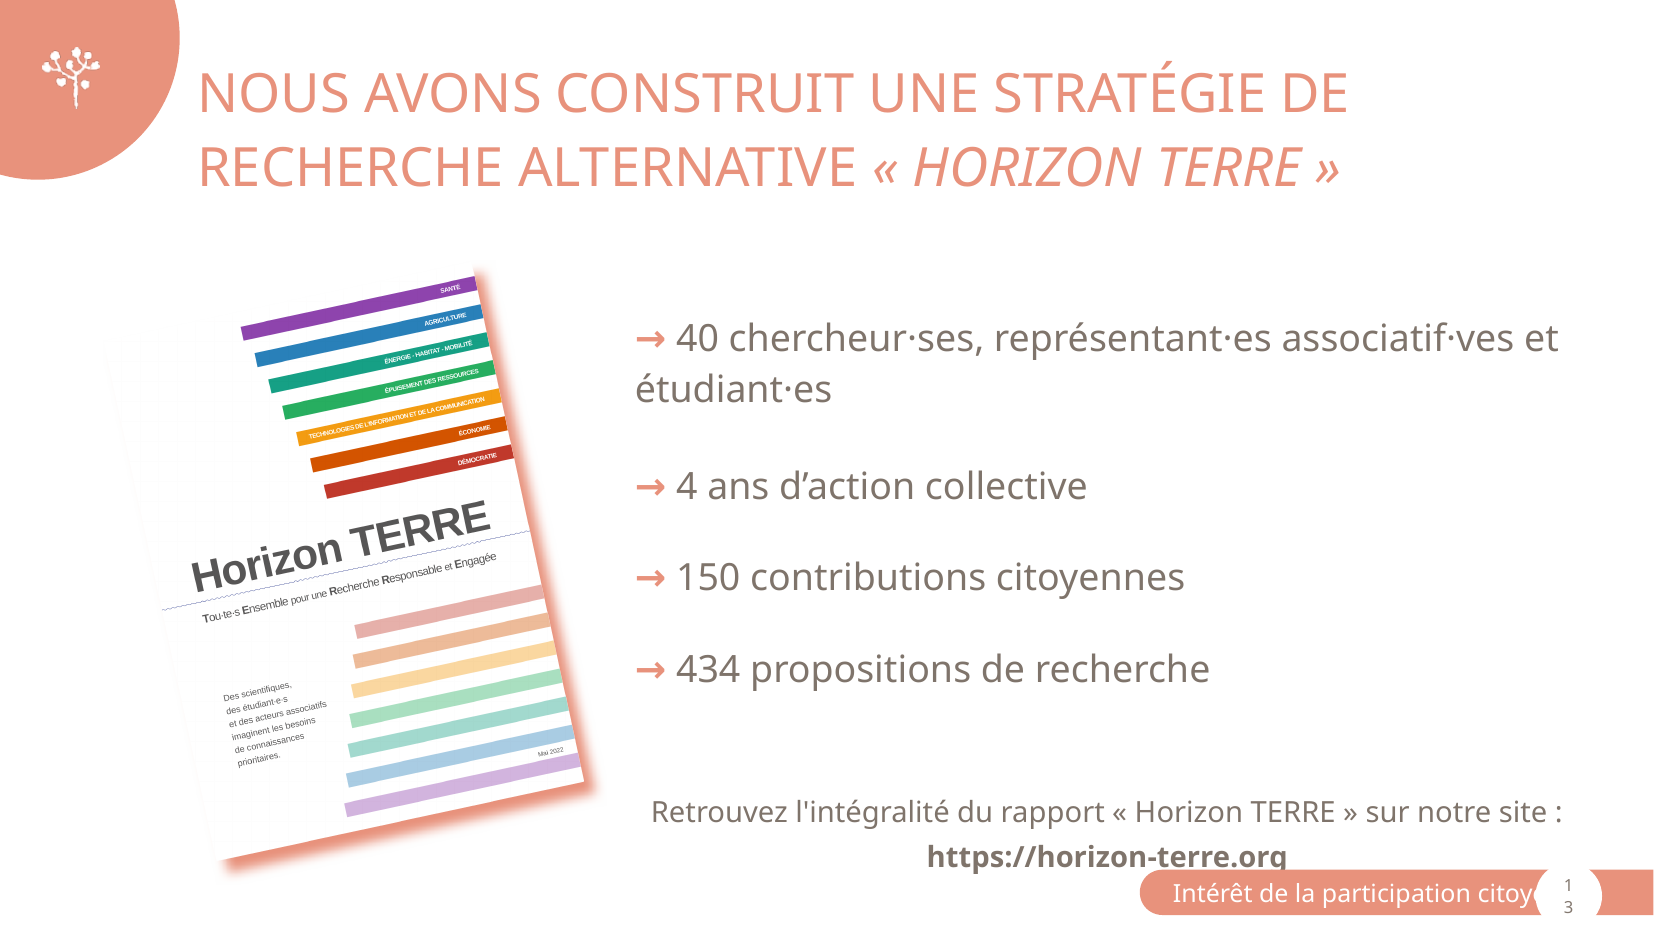

# NOUS AVONS CONSTRUIT UNE STRATÉGIE DE RECHERCHE ALTERNATIVE « HORIZON TERRE »
→ 40 chercheur·ses, représentant·es associatif·ves et étudiant·es
→ 4 ans d’action collective
→ 150 contributions citoyennes
→ 434 propositions de recherche
Retrouvez l'intégralité du rapport « Horizon TERRE » sur notre site :
https://horizon-terre.org
13
13
Intérêt de la participation citoyenne